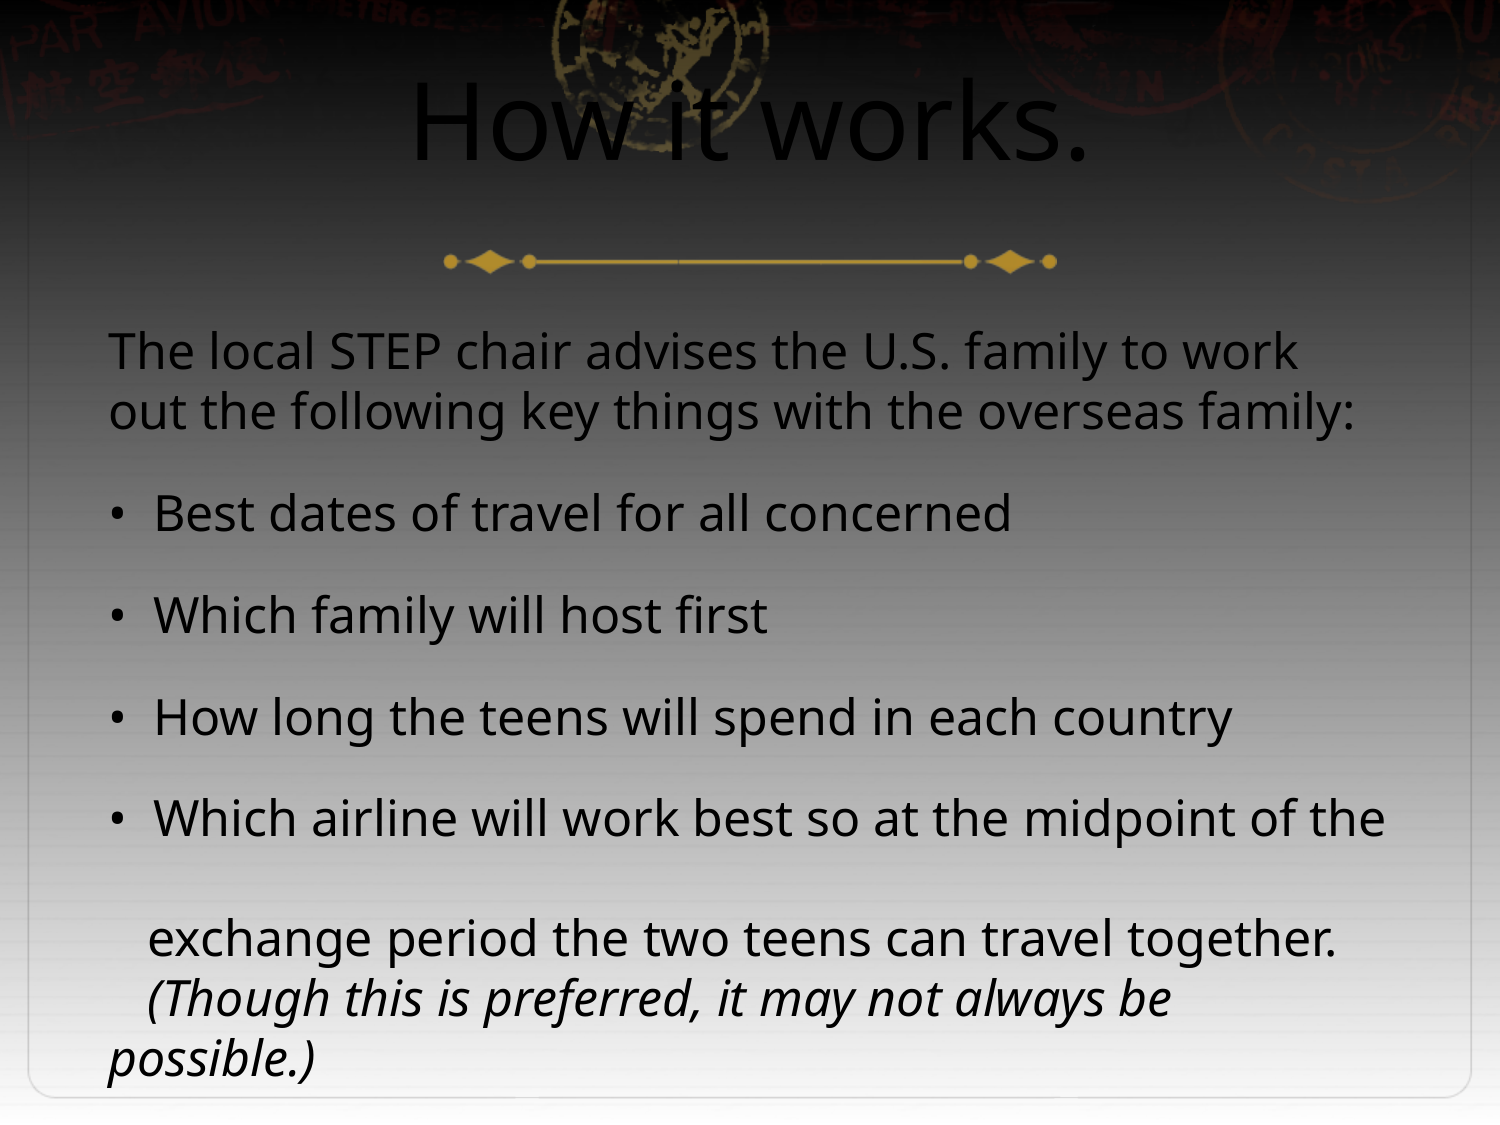

# How it works.
The local STEP chair advises the U.S. family to work out the following key things with the overseas family:
• Best dates of travel for all concerned
• Which family will host first
• How long the teens will spend in each country
• Which airline will work best so at the midpoint of the
 exchange period the two teens can travel together.
 (Though this is preferred, it may not always be possible.)